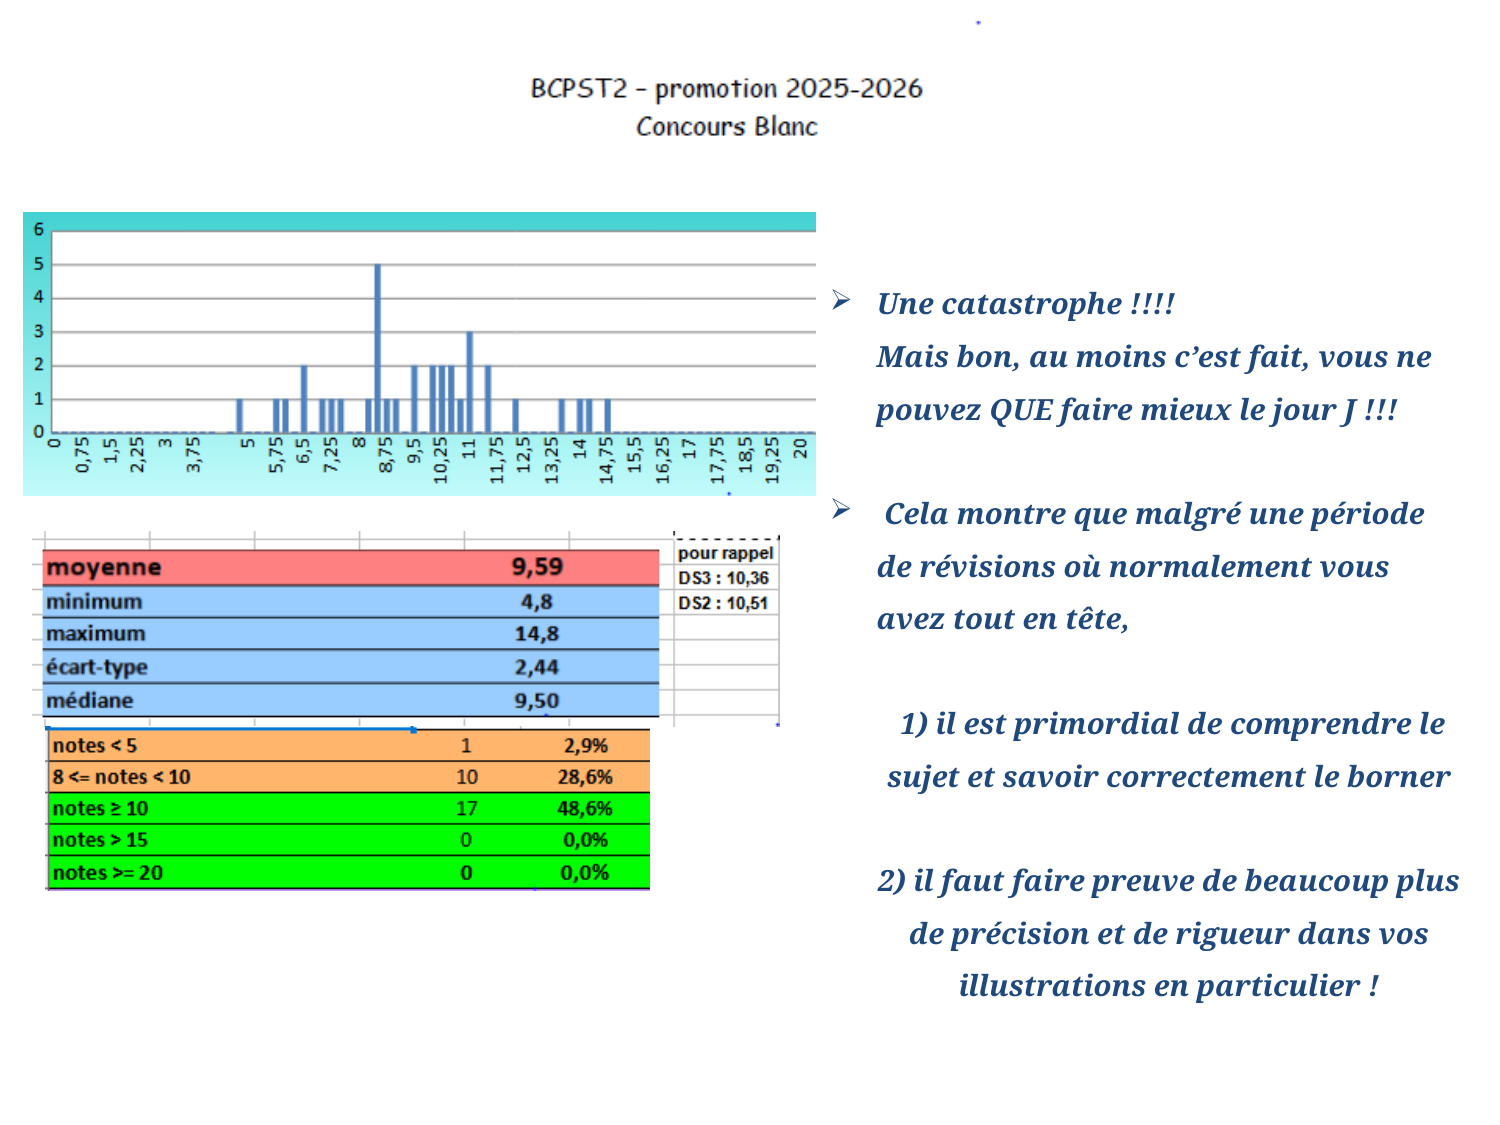

Une catastrophe !!!!
Mais bon, au moins c’est fait, vous ne pouvez QUE faire mieux le jour J !!!
 Cela montre que malgré une période de révisions où normalement vous avez tout en tête,
 1) il est primordial de comprendre le sujet et savoir correctement le borner
2) il faut faire preuve de beaucoup plus de précision et de rigueur dans vos illustrations en particulier !